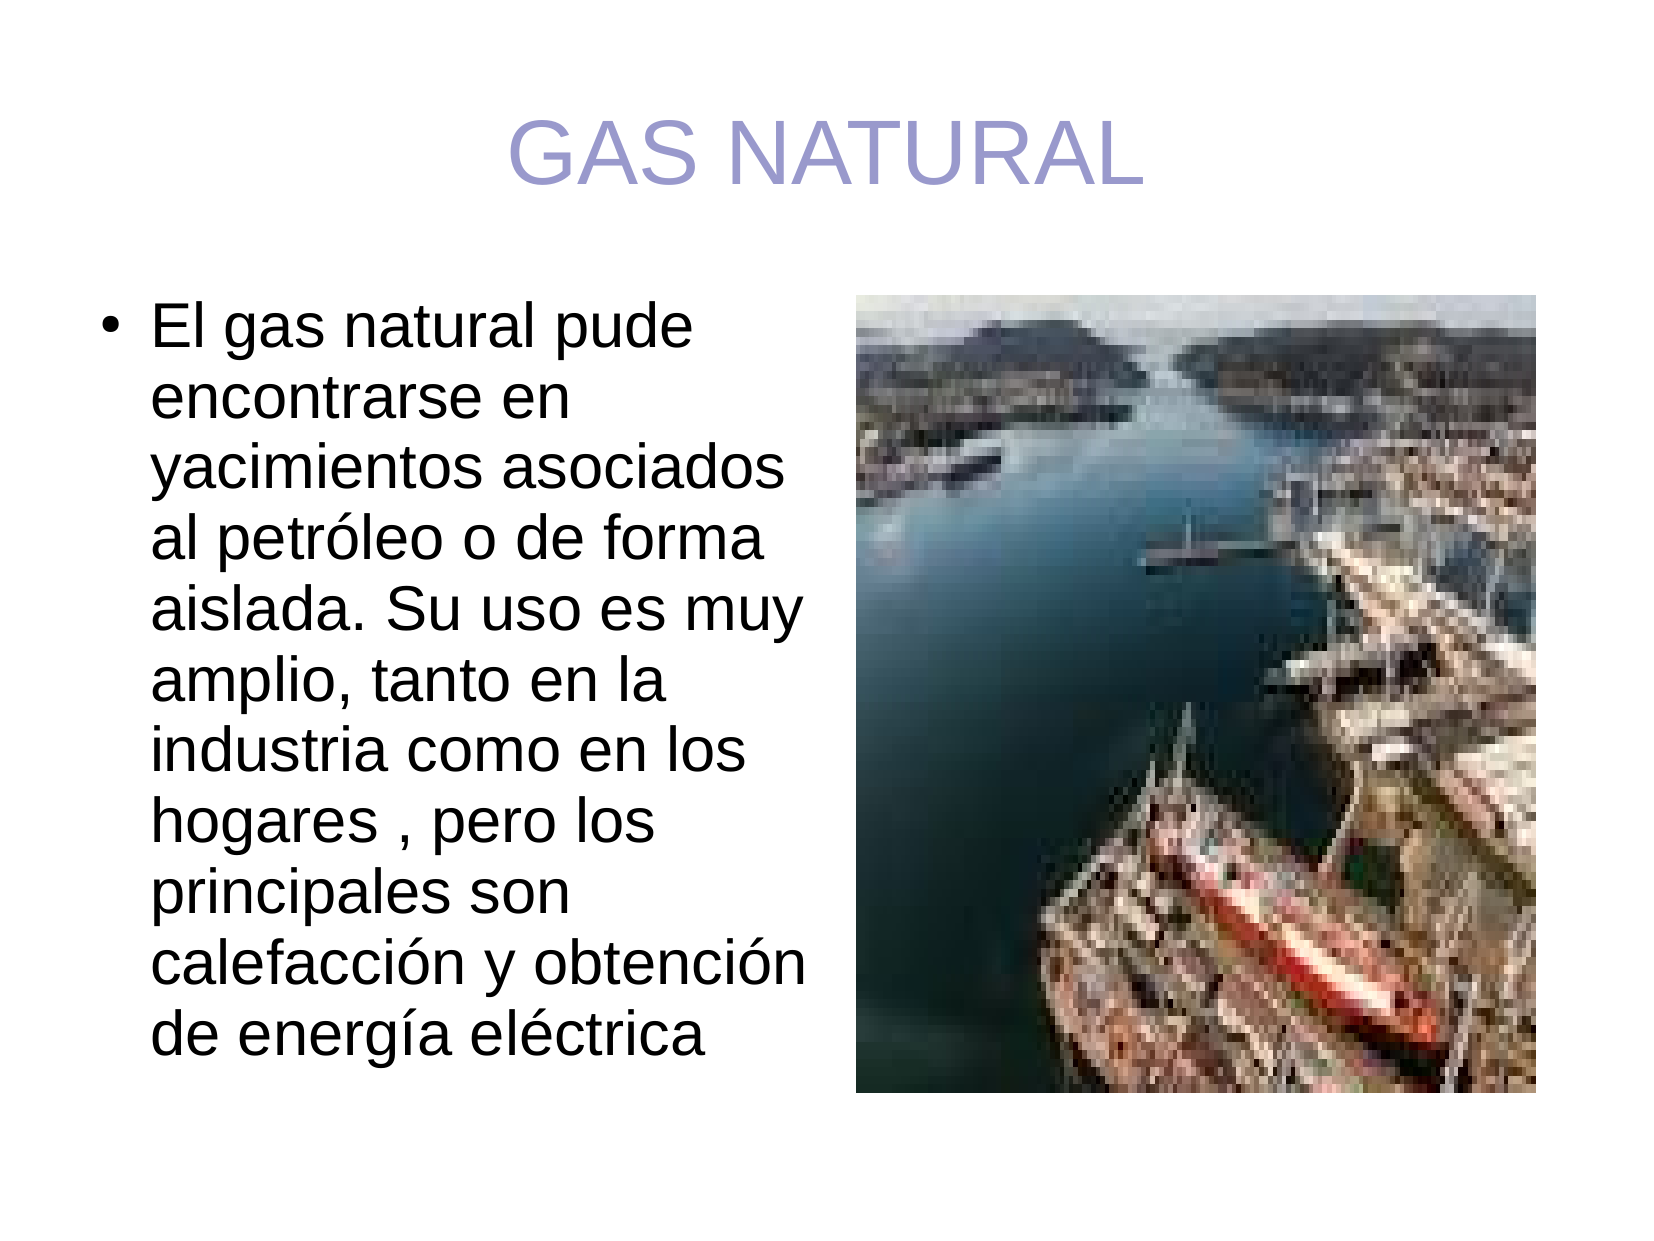

# GAS NATURAL
El gas natural pude encontrarse en yacimientos asociados al petróleo o de forma aislada. Su uso es muy amplio, tanto en la industria como en los hogares , pero los principales son calefacción y obtención de energía eléctrica